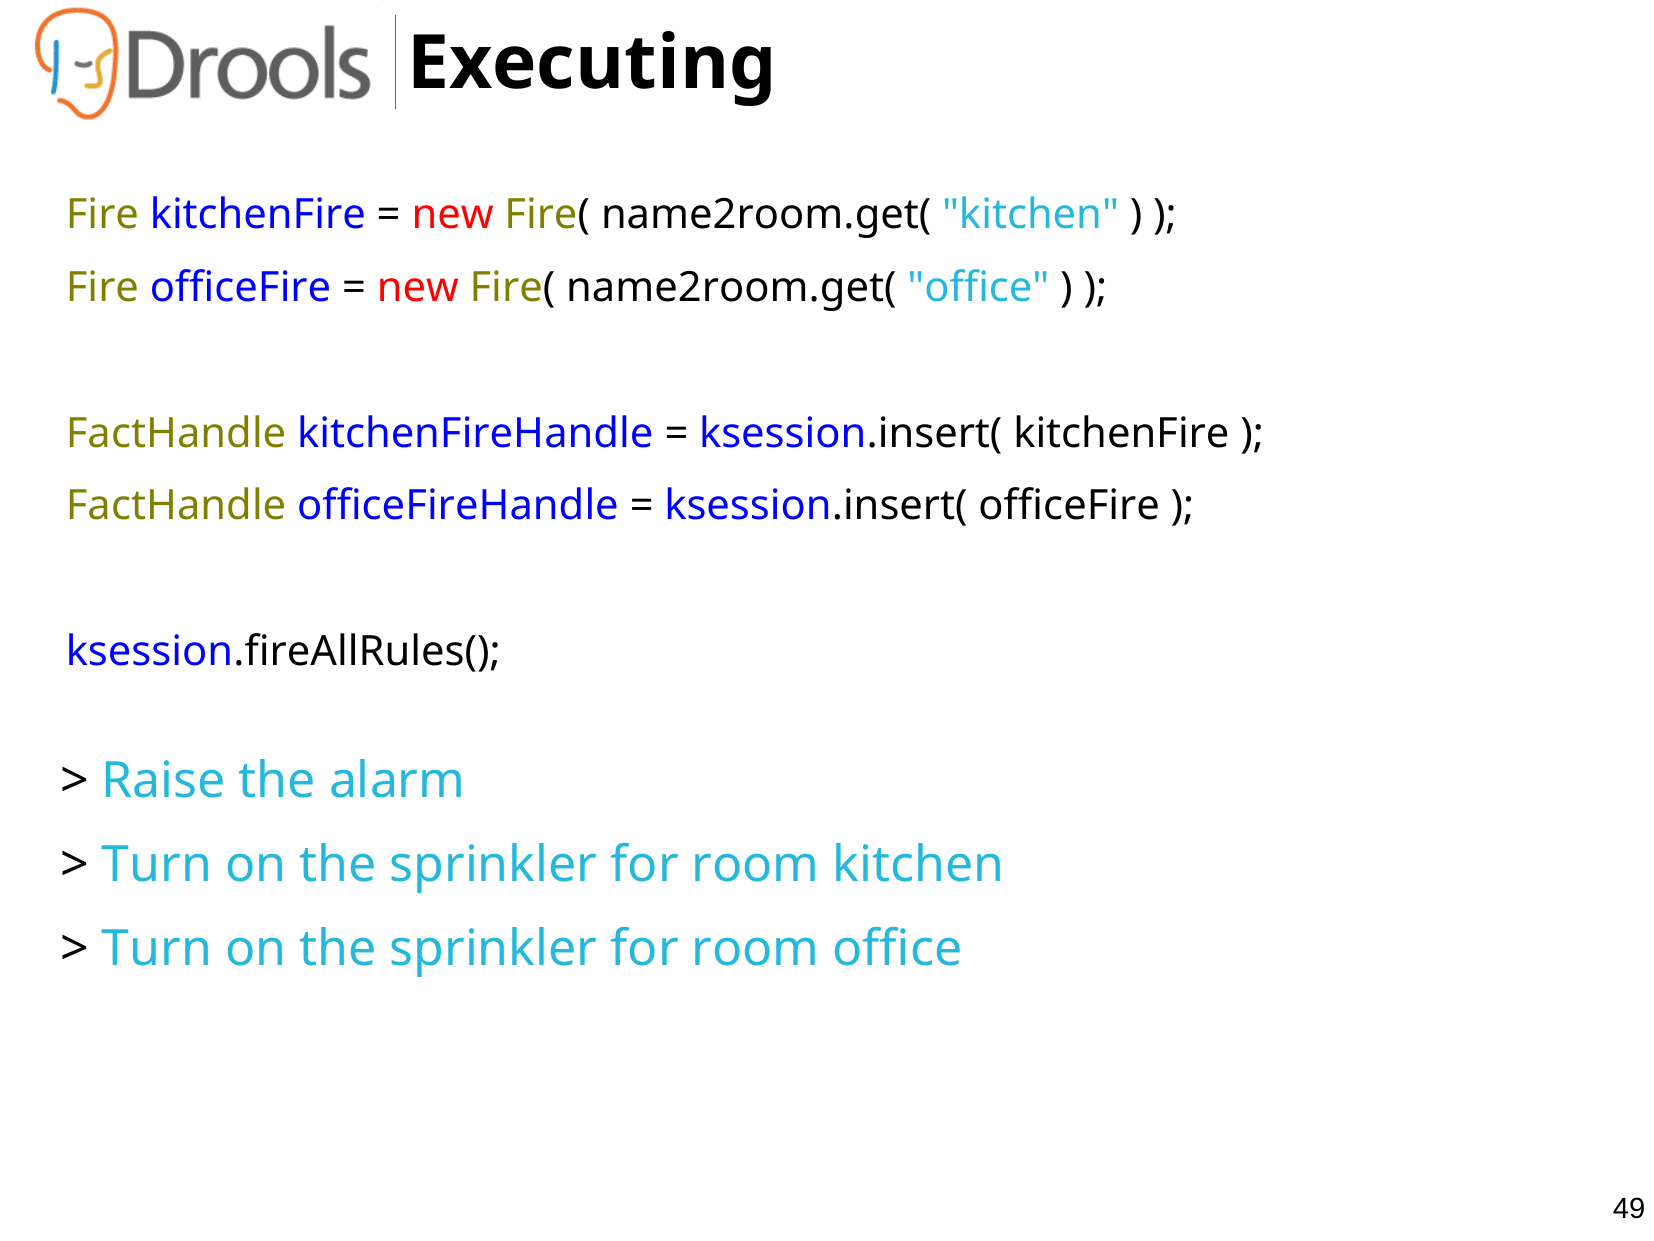

# Executing
Fire kitchenFire = new Fire( name2room.get( "kitchen" ) );
Fire officeFire = new Fire( name2room.get( "office" ) );
FactHandle kitchenFireHandle = ksession.insert( kitchenFire );
FactHandle officeFireHandle = ksession.insert( officeFire );
ksession.fireAllRules();
> Raise the alarm
> Turn on the sprinkler for room kitchen
> Turn on the sprinkler for room office